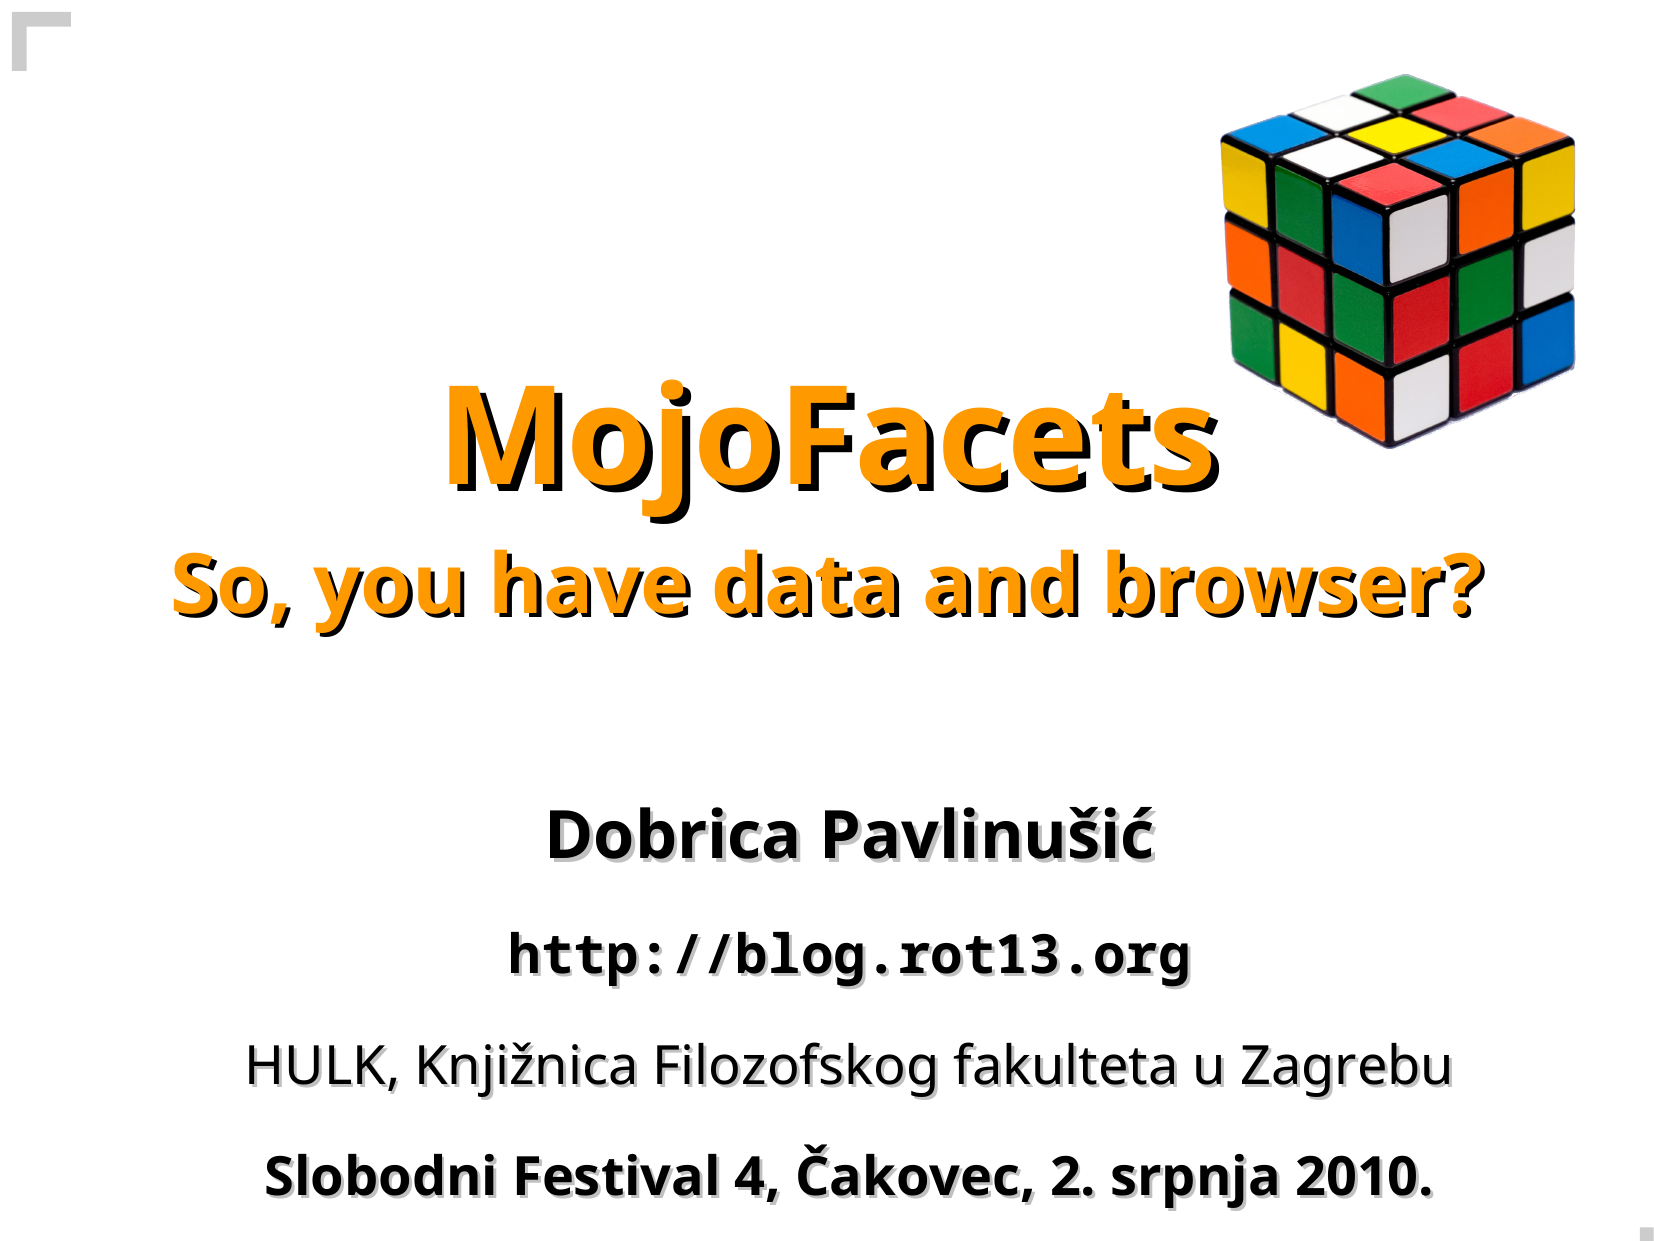

# MojoFacets So, you have data and browser?
Dobrica Pavlinušić
http://blog.rot13.org
HULK, Knjižnica Filozofskog fakulteta u Zagrebu
Slobodni Festival 4, Čakovec, 2. srpnja 2010.